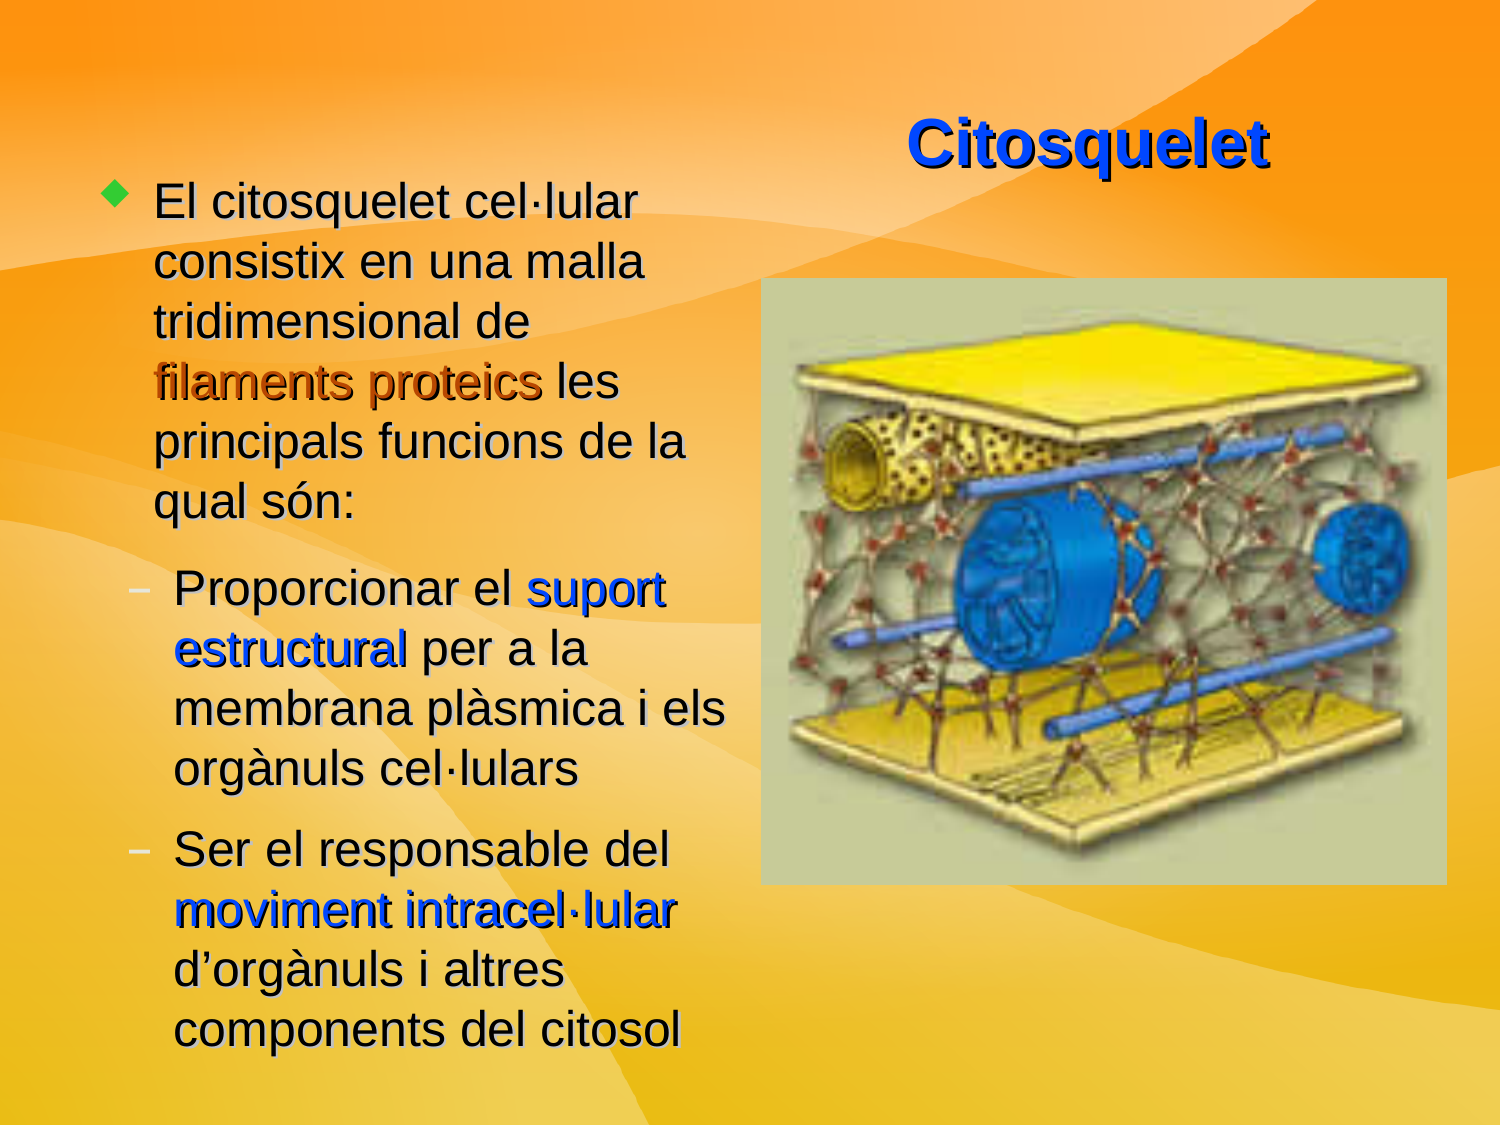

# Citosquelet
El citosquelet cel·lular consistix en una malla tridimensional de filaments proteics les principals funcions de la qual són:
Proporcionar el suport estructural per a la membrana plàsmica i els orgànuls cel·lulars
Ser el responsable del moviment intracel·lular d’orgànuls i altres components del citosol